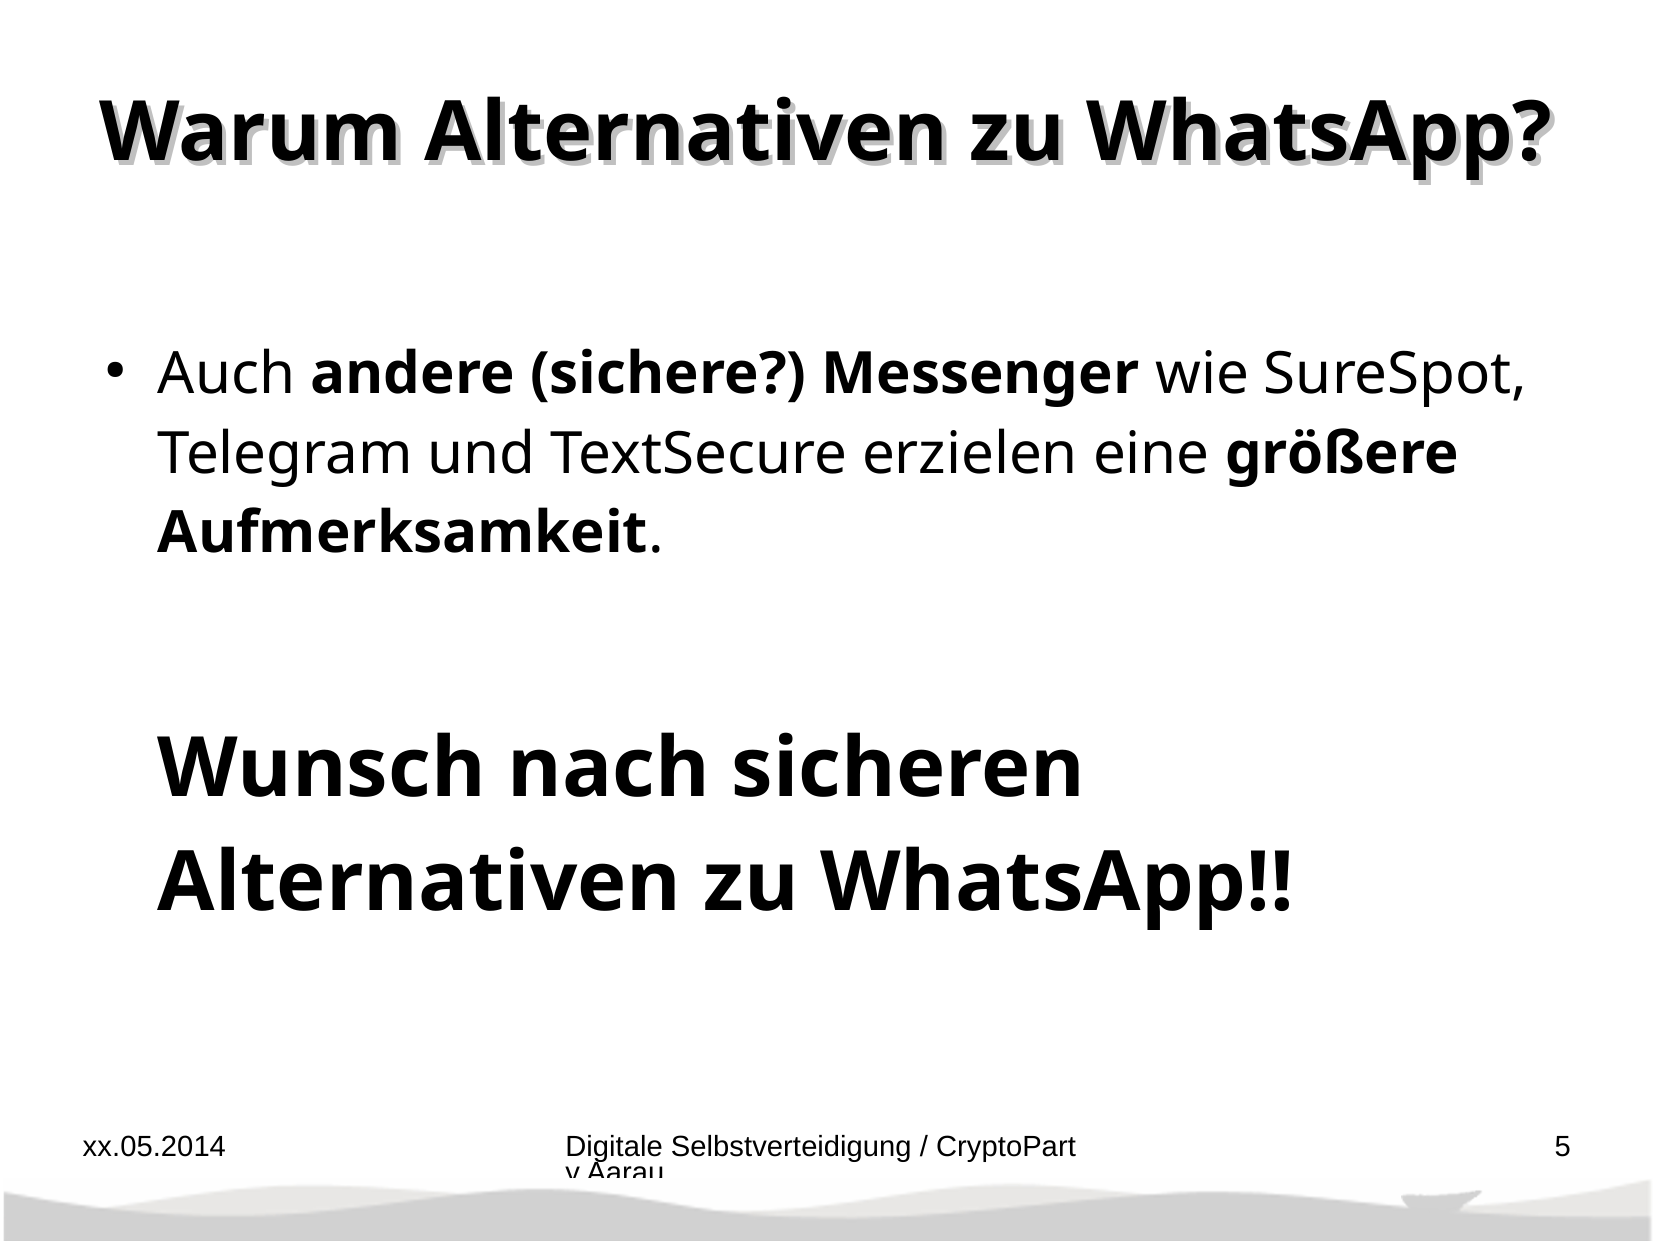

# Warum Alternativen zu WhatsApp?
Auch andere (sichere?) Messenger wie SureSpot, Telegram und TextSecure erzielen eine größere Aufmerksamkeit.
Wunsch nach sicheren Alternativen zu WhatsApp!!
xx.05.2014
Digitale Selbstverteidigung / CryptoParty Aarau
5